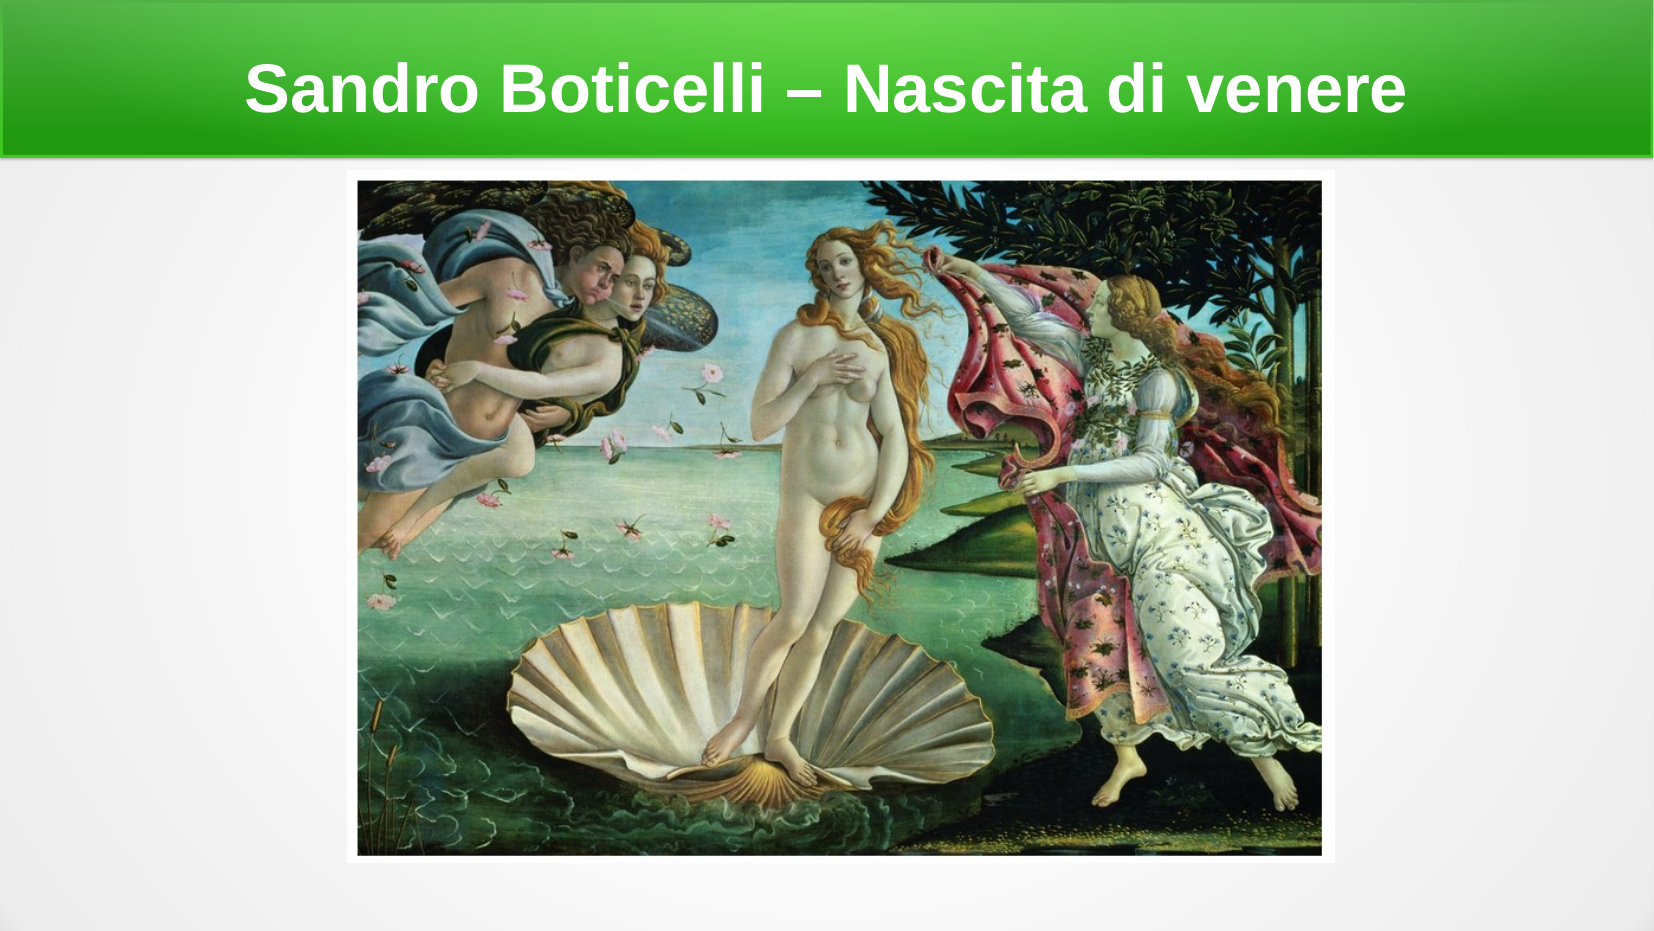

# Sandro Boticelli – Nascita di venere